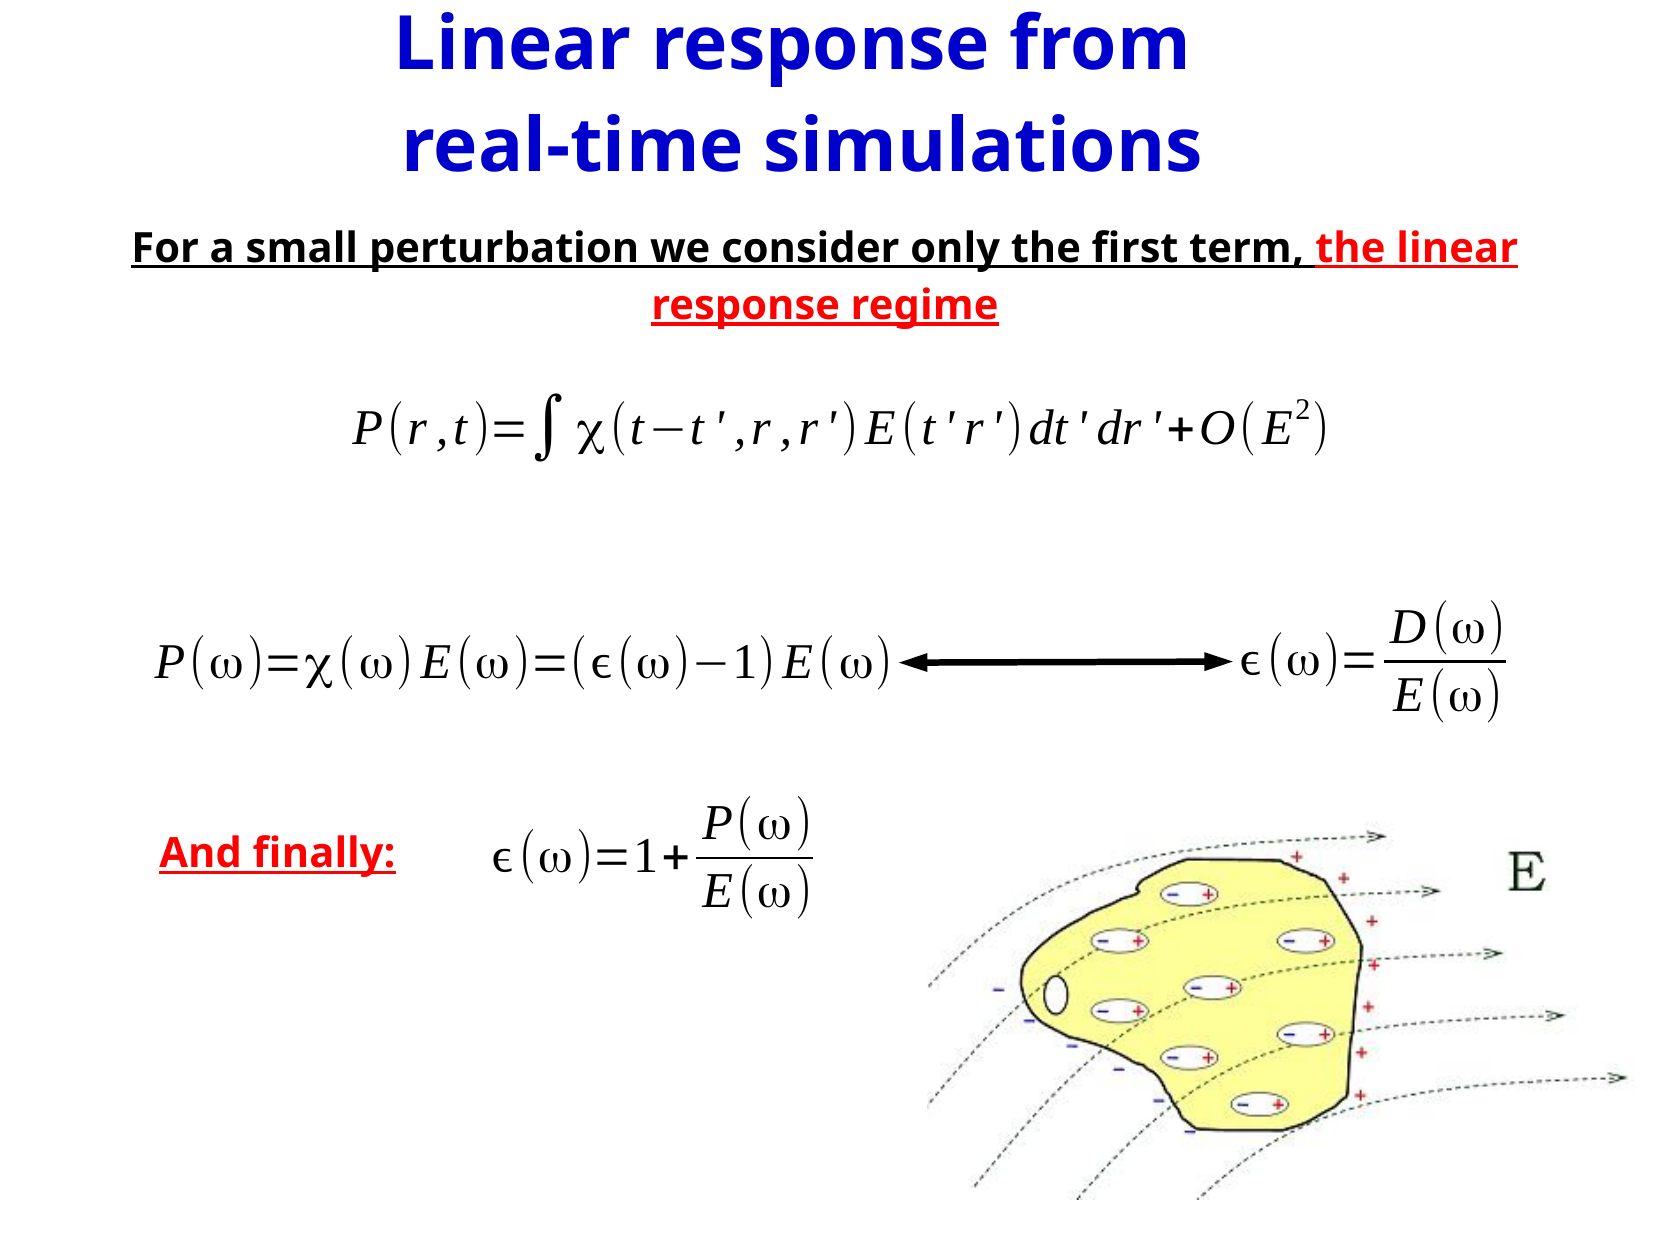

# Linear response from real-time simulations
For a small perturbation we consider only the first term, the linear response regime
And finally:
In general: